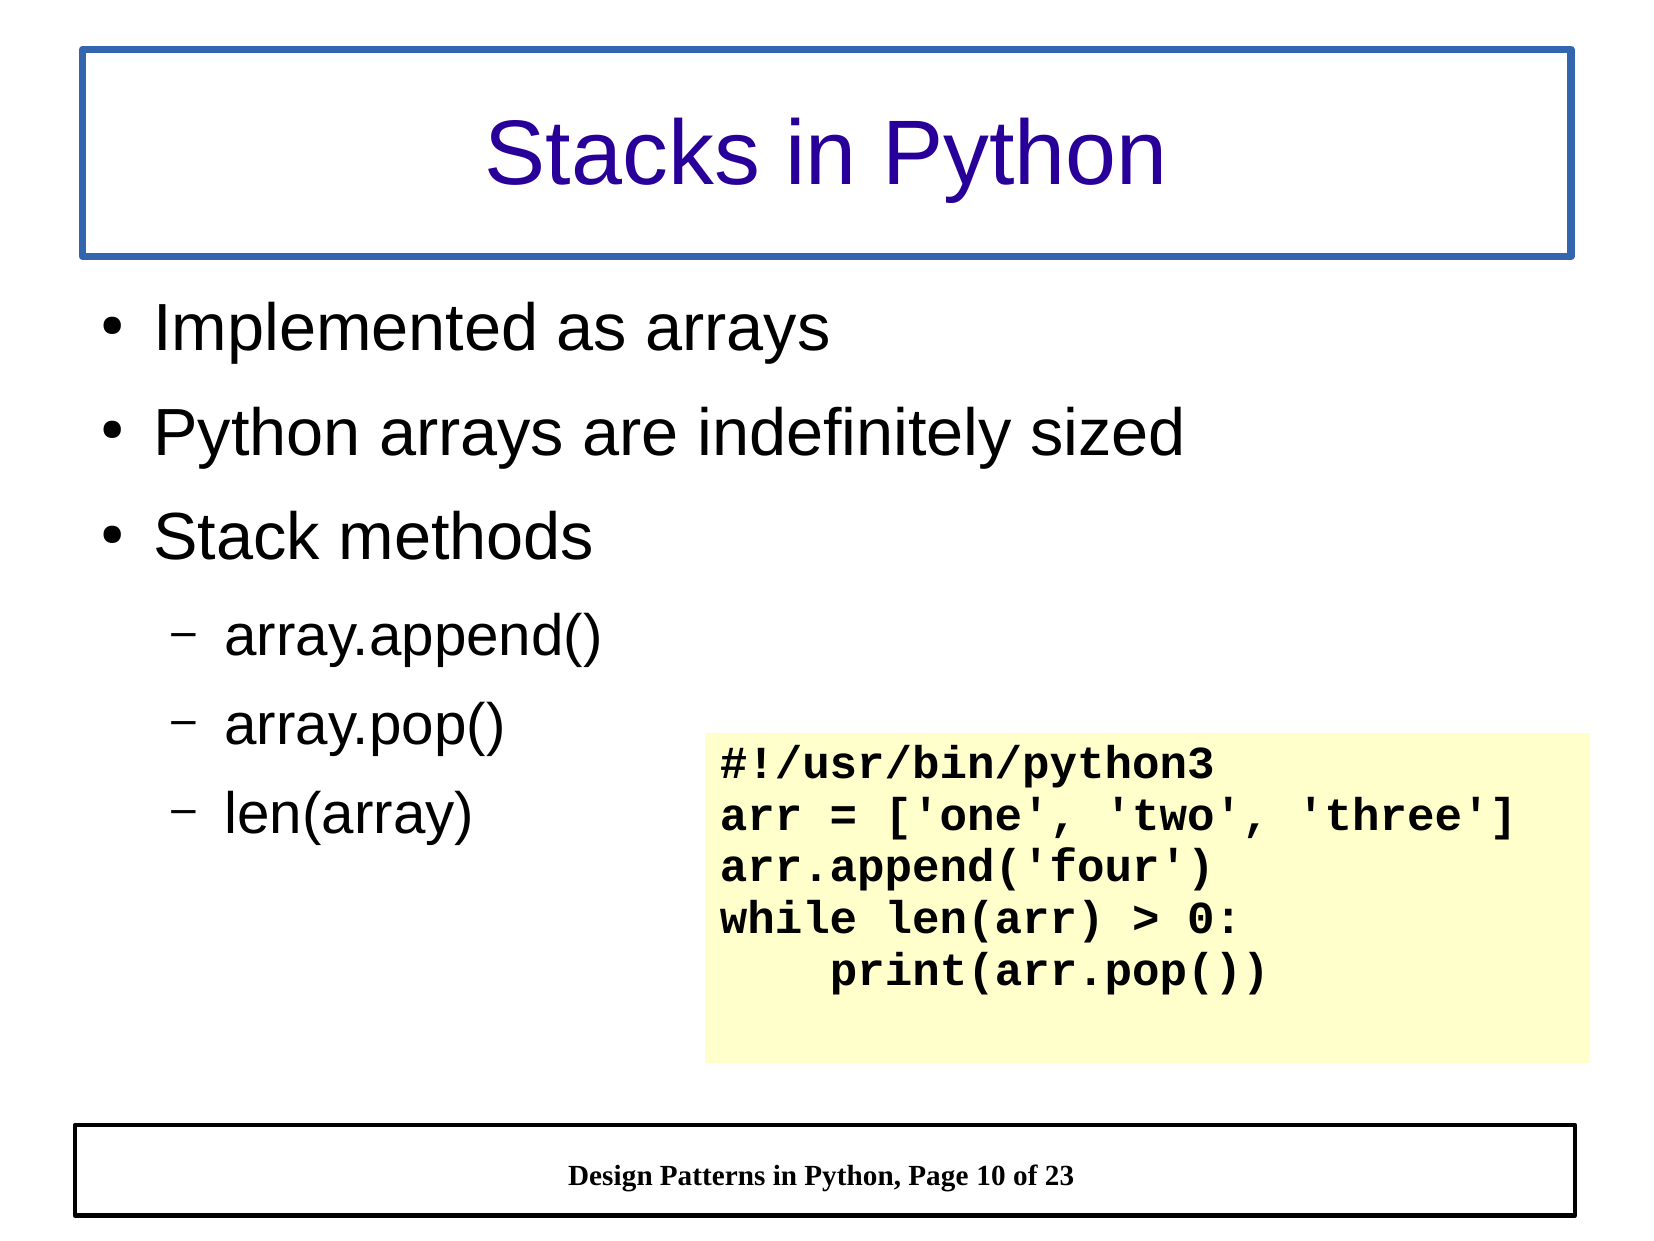

# Stacks in Python
Implemented as arrays
Python arrays are indefinitely sized
Stack methods
array.append()
array.pop()
len(array)
#!/usr/bin/python3
arr = ['one', 'two', 'three']
arr.append('four')
while len(arr) > 0:
 print(arr.pop())